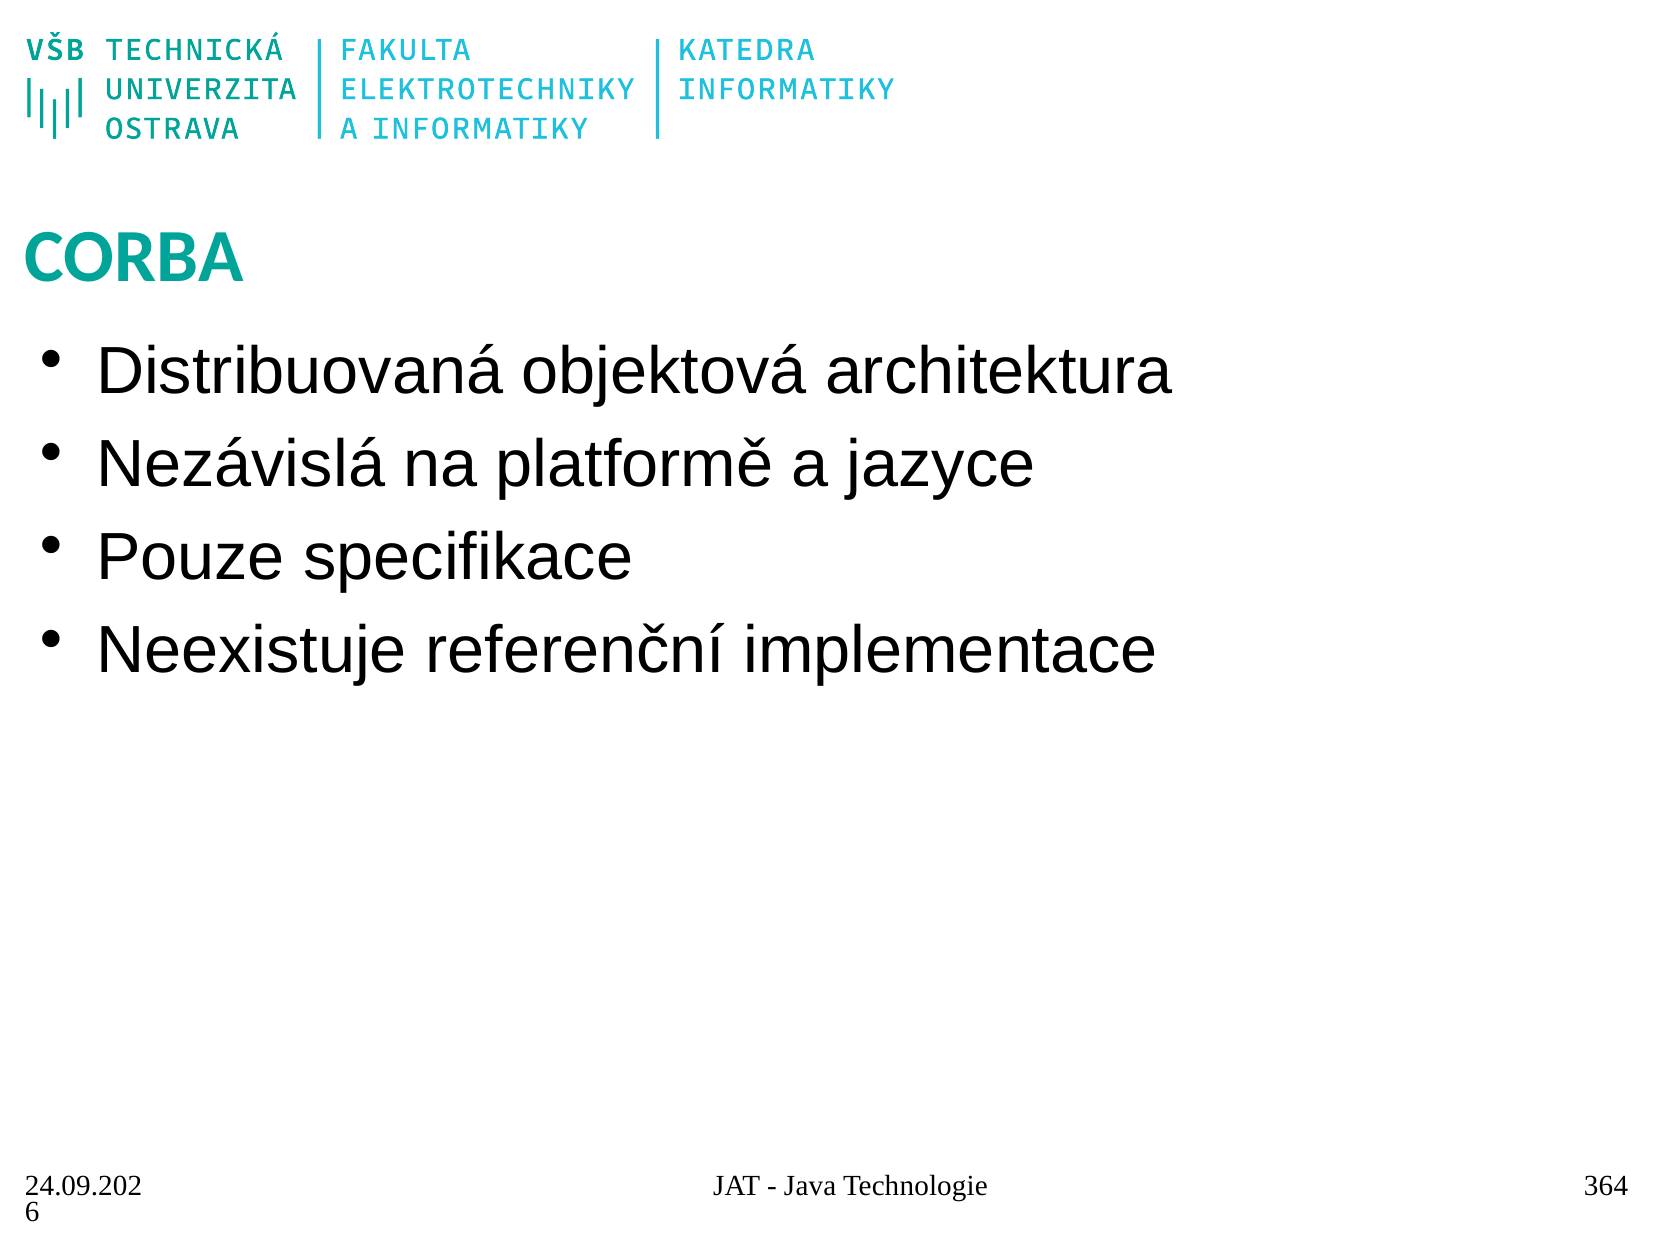

CORBA
# Distribuovaná objektová architektura
Nezávislá na platformě a jazyce
Pouze specifikace
Neexistuje referenční implementace
JAT - Java Technologie
364